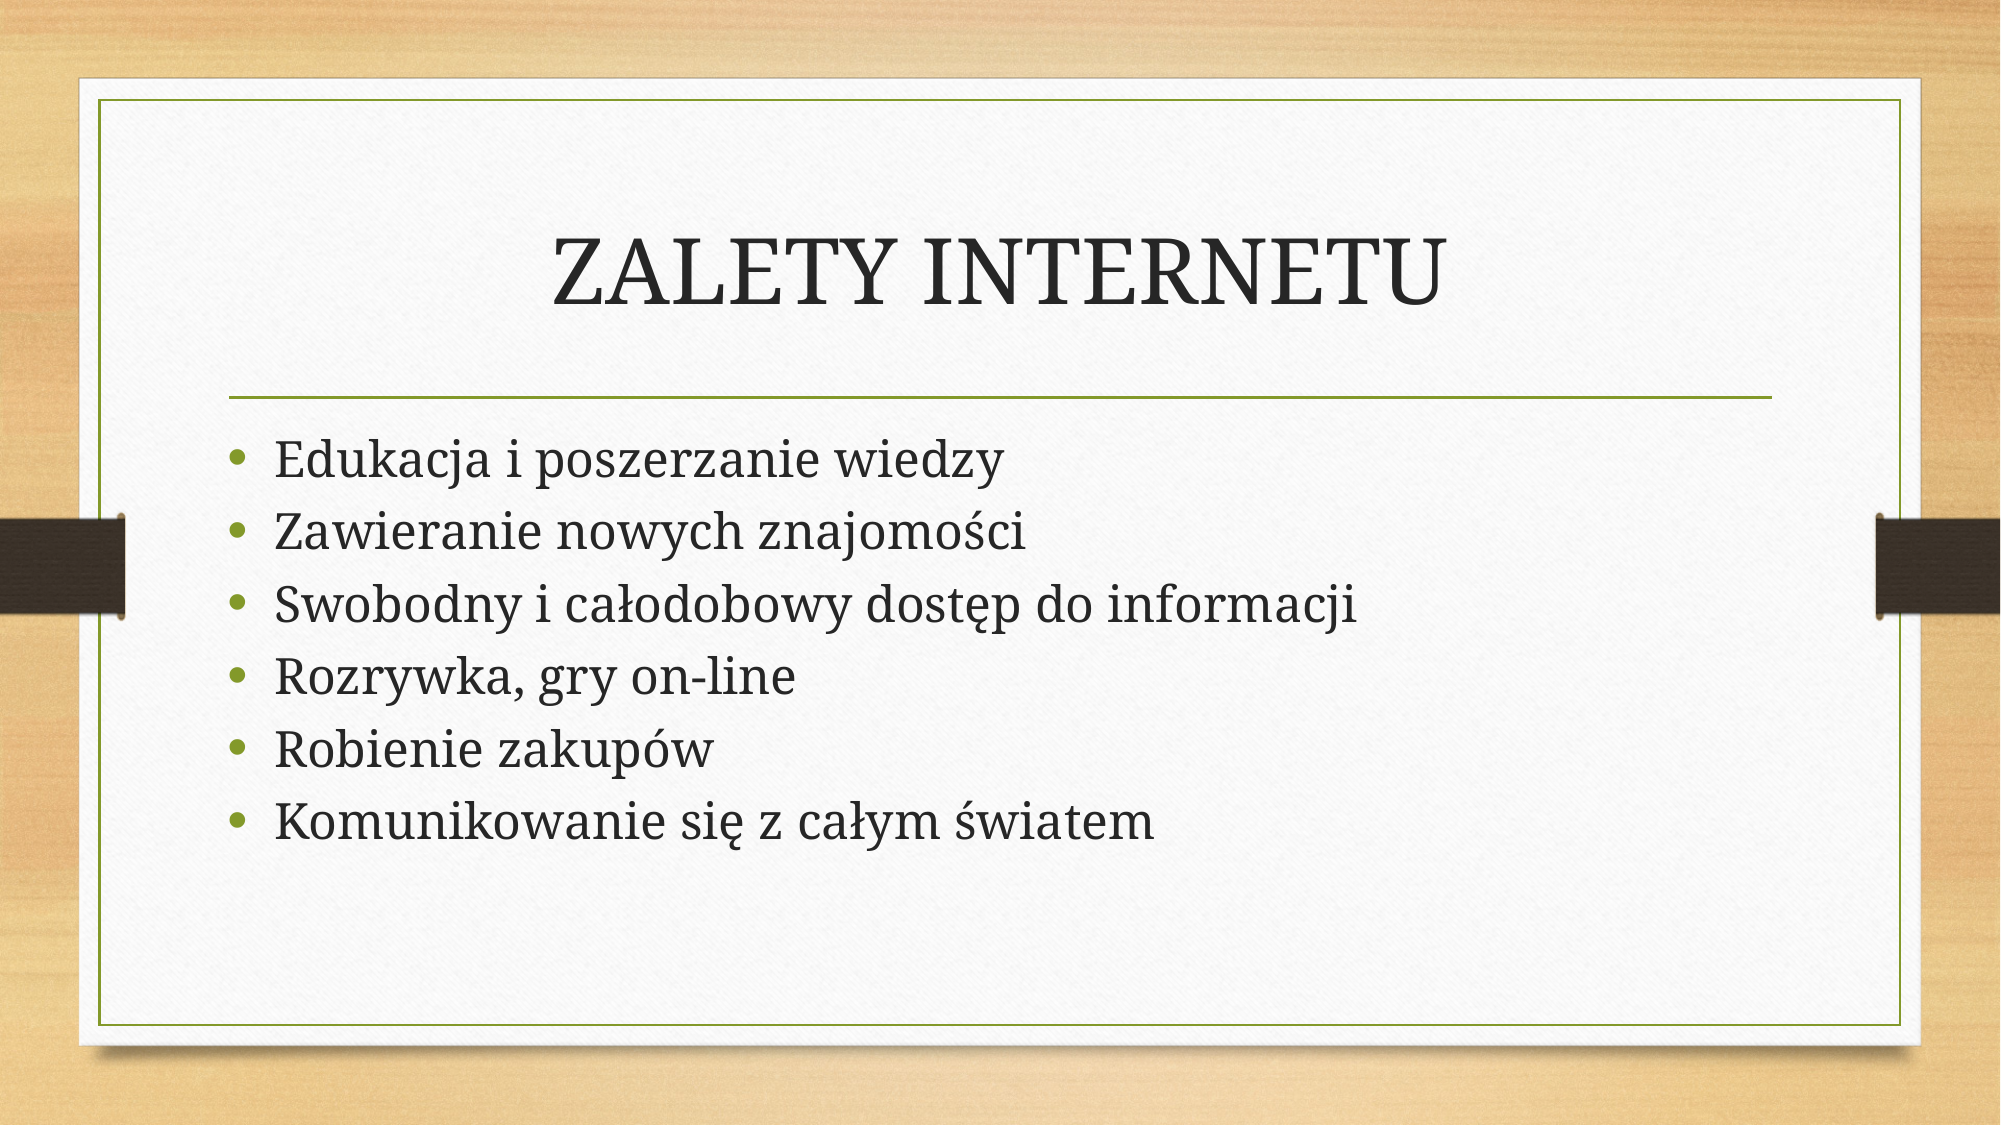

# ZALETY INTERNETU
Edukacja i poszerzanie wiedzy
Zawieranie nowych znajomości
Swobodny i całodobowy dostęp do informacji
Rozrywka, gry on-line
Robienie zakupów
Komunikowanie się z całym światem